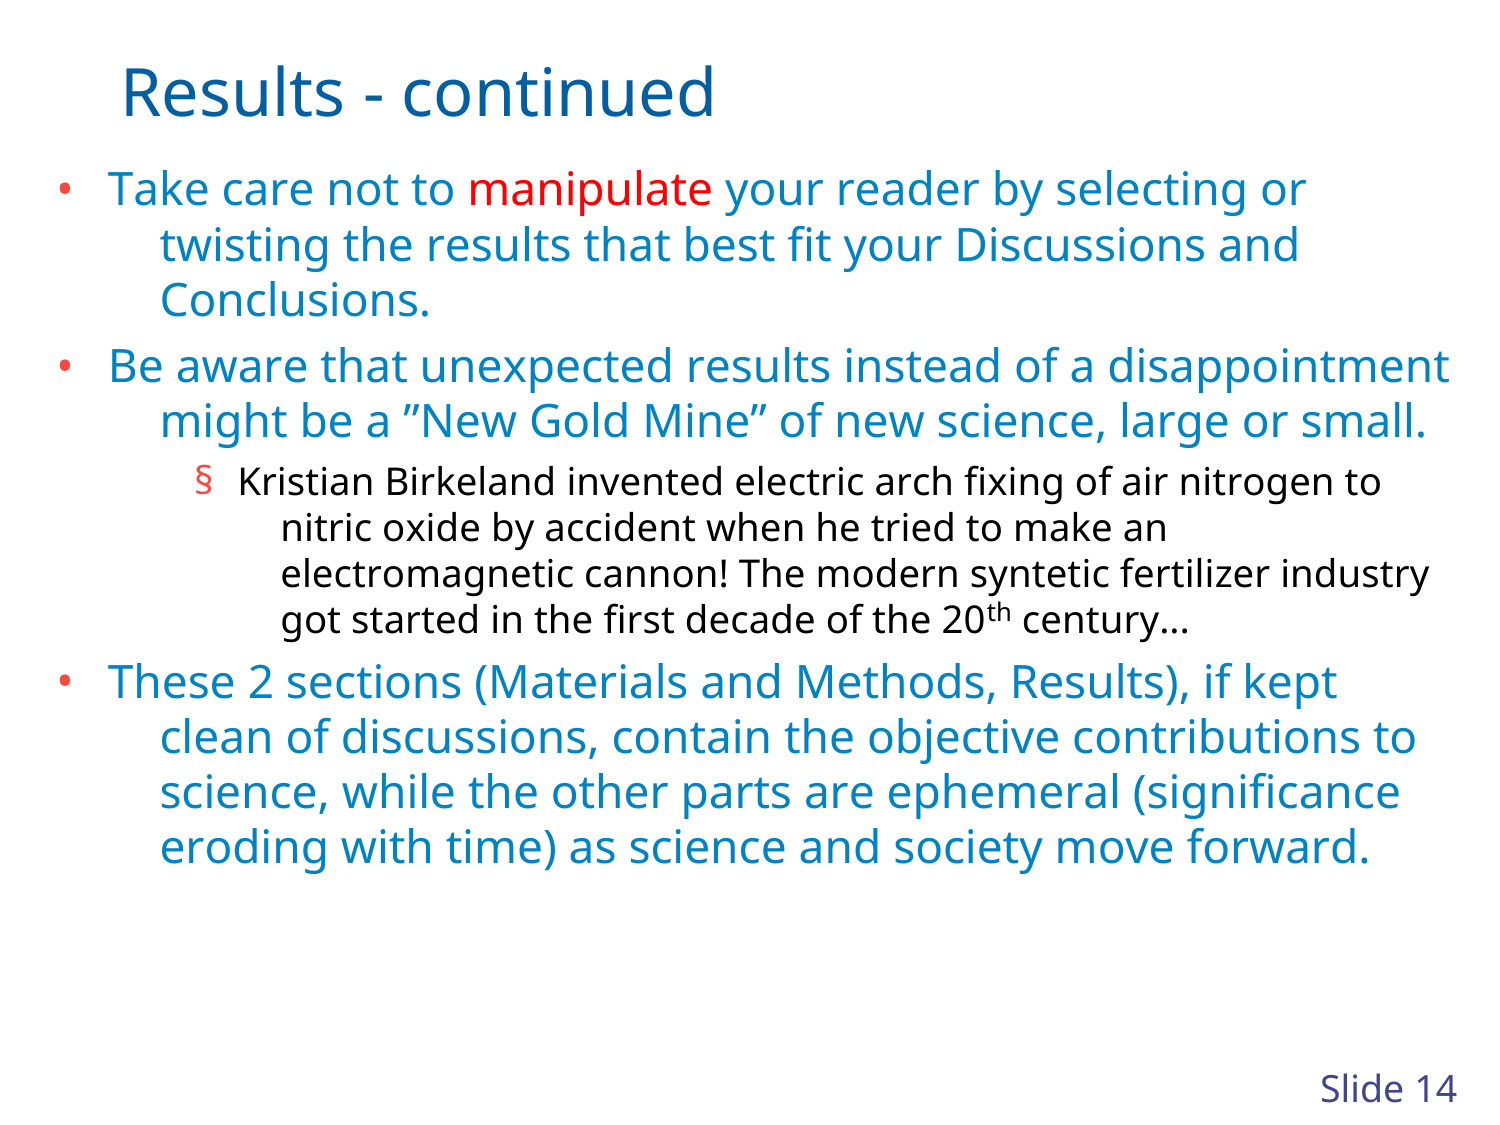

# Results - continued
Take care not to manipulate your reader by selecting or twisting the results that best fit your Discussions and Conclusions.
Be aware that unexpected results instead of a disappointment might be a ”New Gold Mine” of new science, large or small.
Kristian Birkeland invented electric arch fixing of air nitrogen to nitric oxide by accident when he tried to make an electromagnetic cannon! The modern syntetic fertilizer industry got started in the first decade of the 20th century...
These 2 sections (Materials and Methods, Results), if kept clean of discussions, contain the objective contributions to science, while the other parts are ephemeral (significance eroding with time) as science and society move forward.